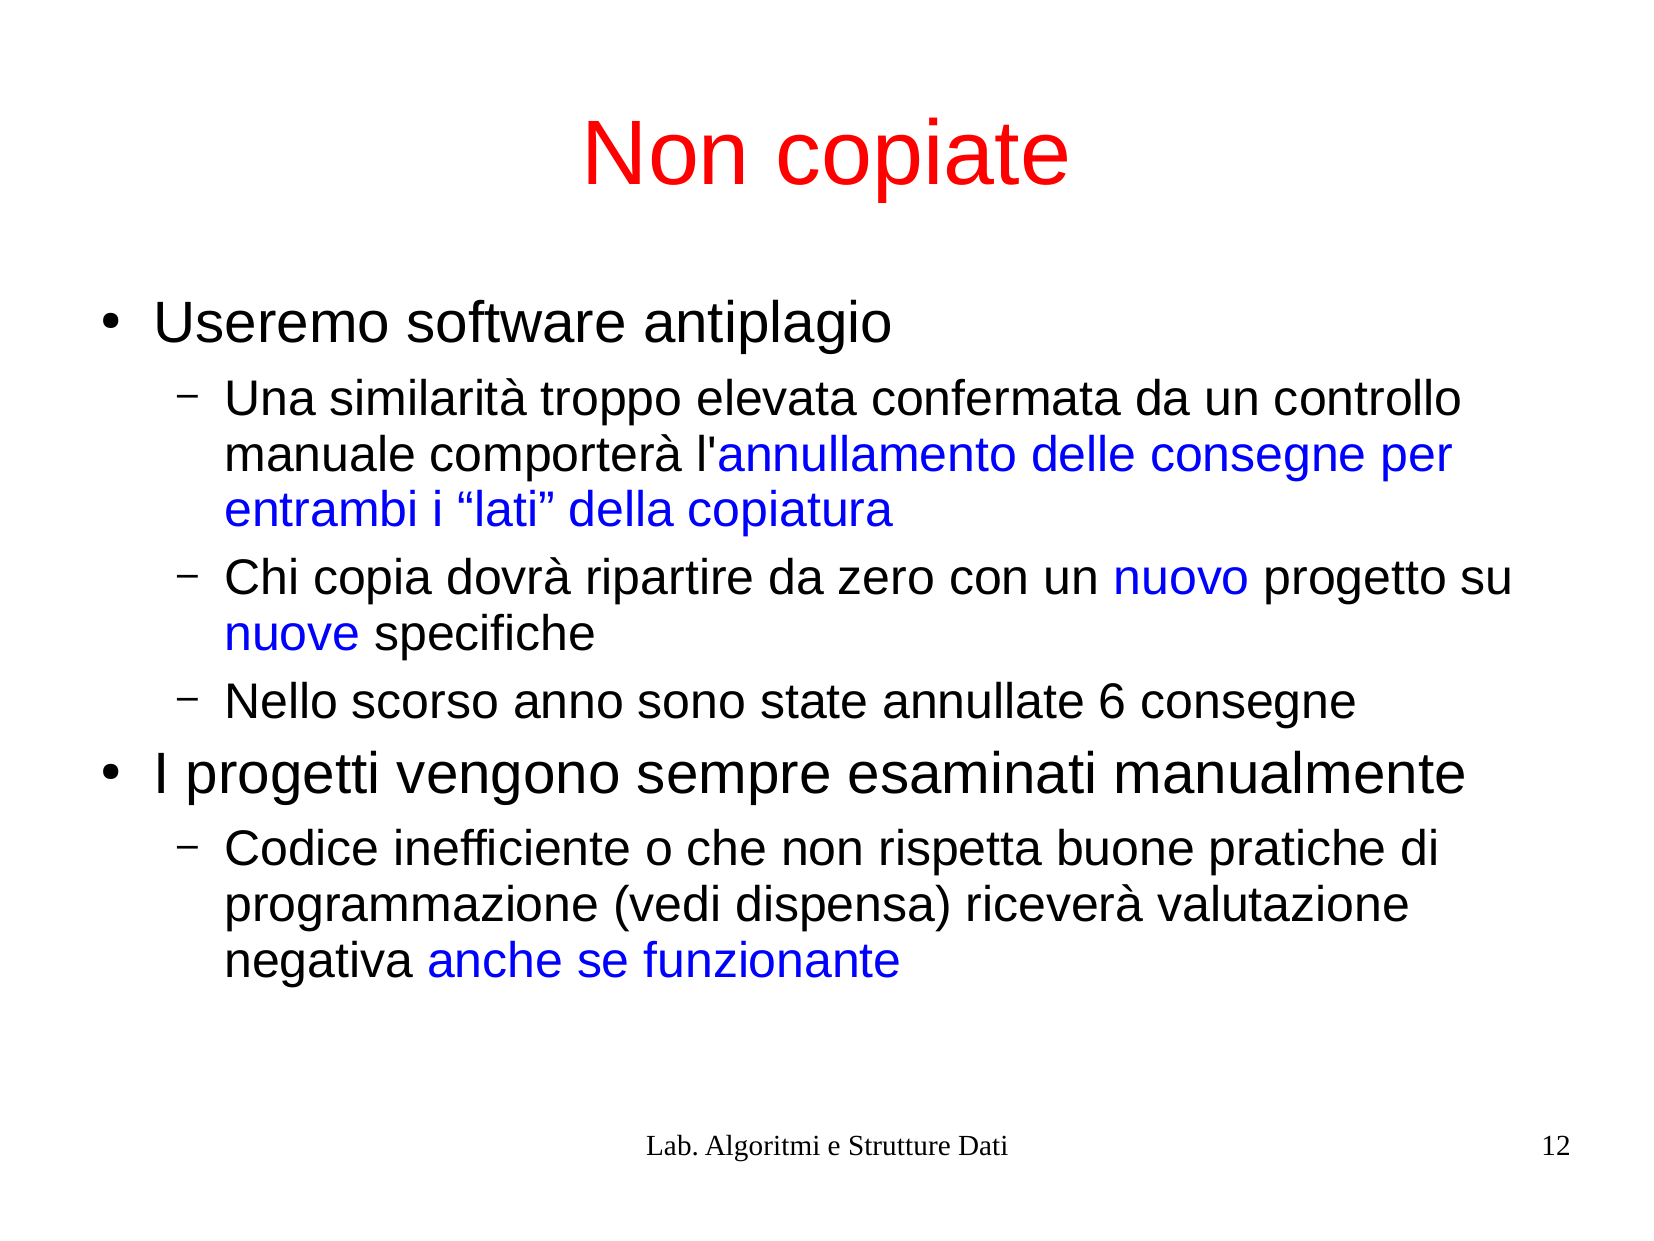

# Non copiate
Useremo software antiplagio
Una similarità troppo elevata confermata da un controllo manuale comporterà l'annullamento delle consegne per entrambi i “lati” della copiatura
Chi copia dovrà ripartire da zero con un nuovo progetto su nuove specifiche
Nello scorso anno sono state annullate 6 consegne
I progetti vengono sempre esaminati manualmente
Codice inefficiente o che non rispetta buone pratiche di programmazione (vedi dispensa) riceverà valutazione negativa anche se funzionante
Lab. Algoritmi e Strutture Dati
12